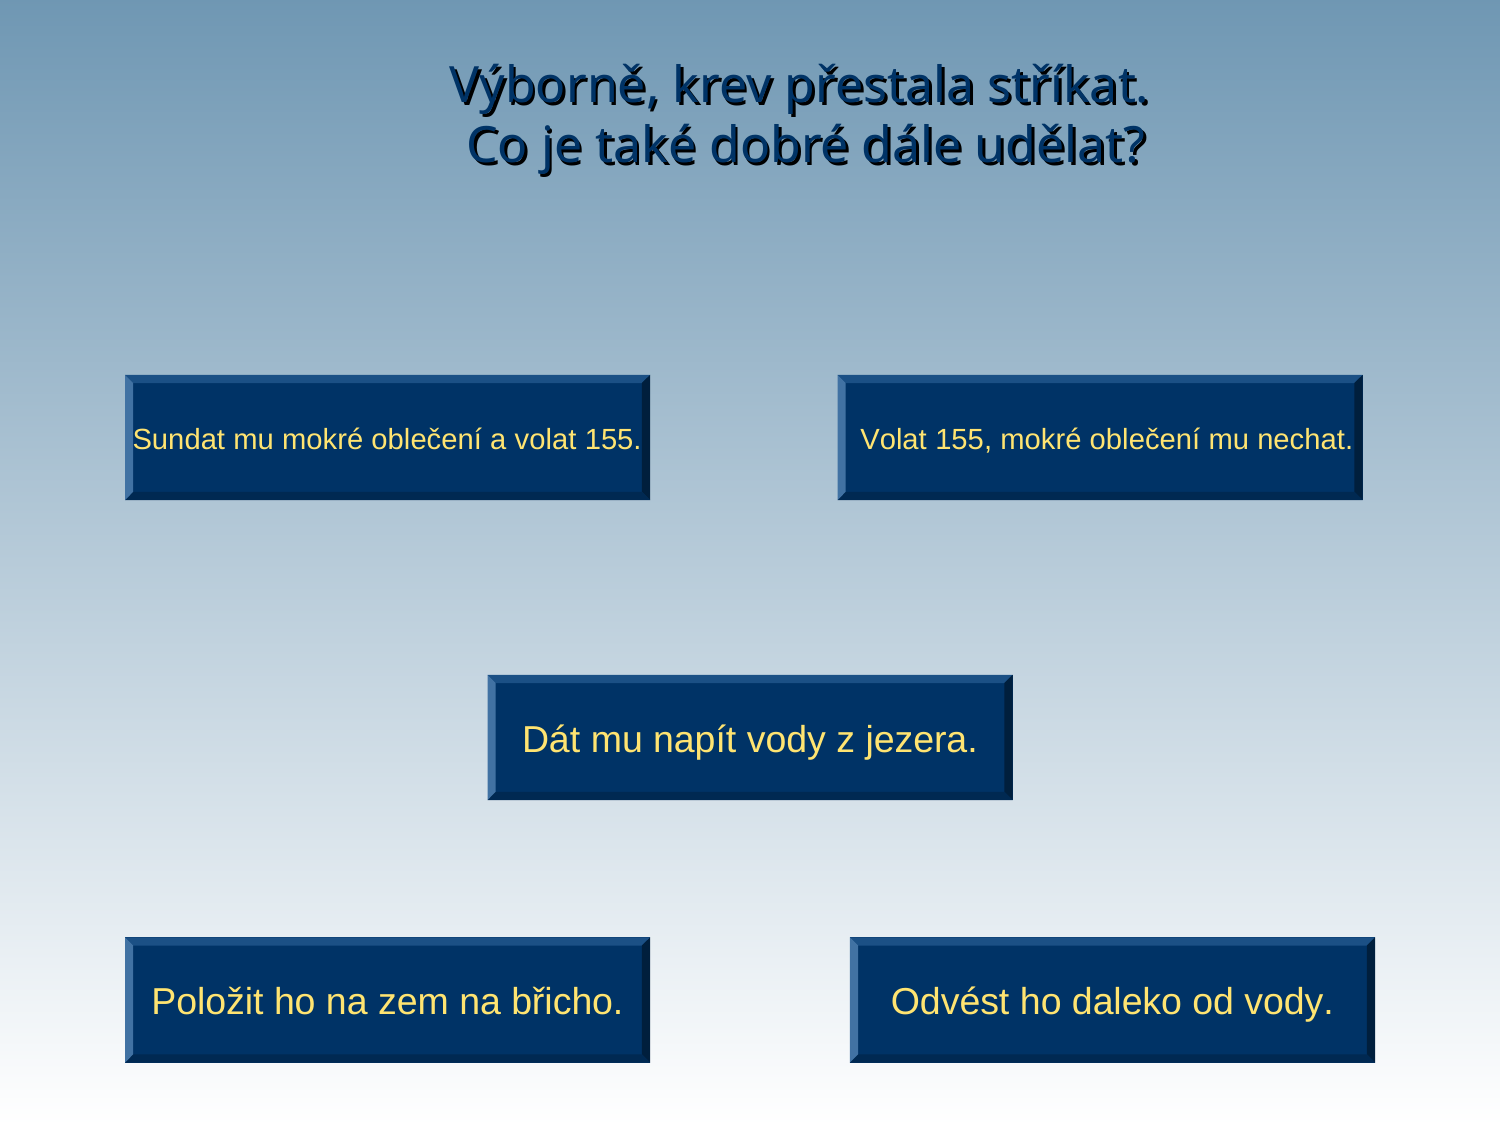

# Výborně, krev přestala stříkat. Co je také dobré dále udělat?
Sundat mu mokré oblečení a volat 155.
Volat 155, mokré oblečení mu nechat.
Dát mu napít vody z jezera.
Položit ho na zem na břicho.
Odvést ho daleko od vody.